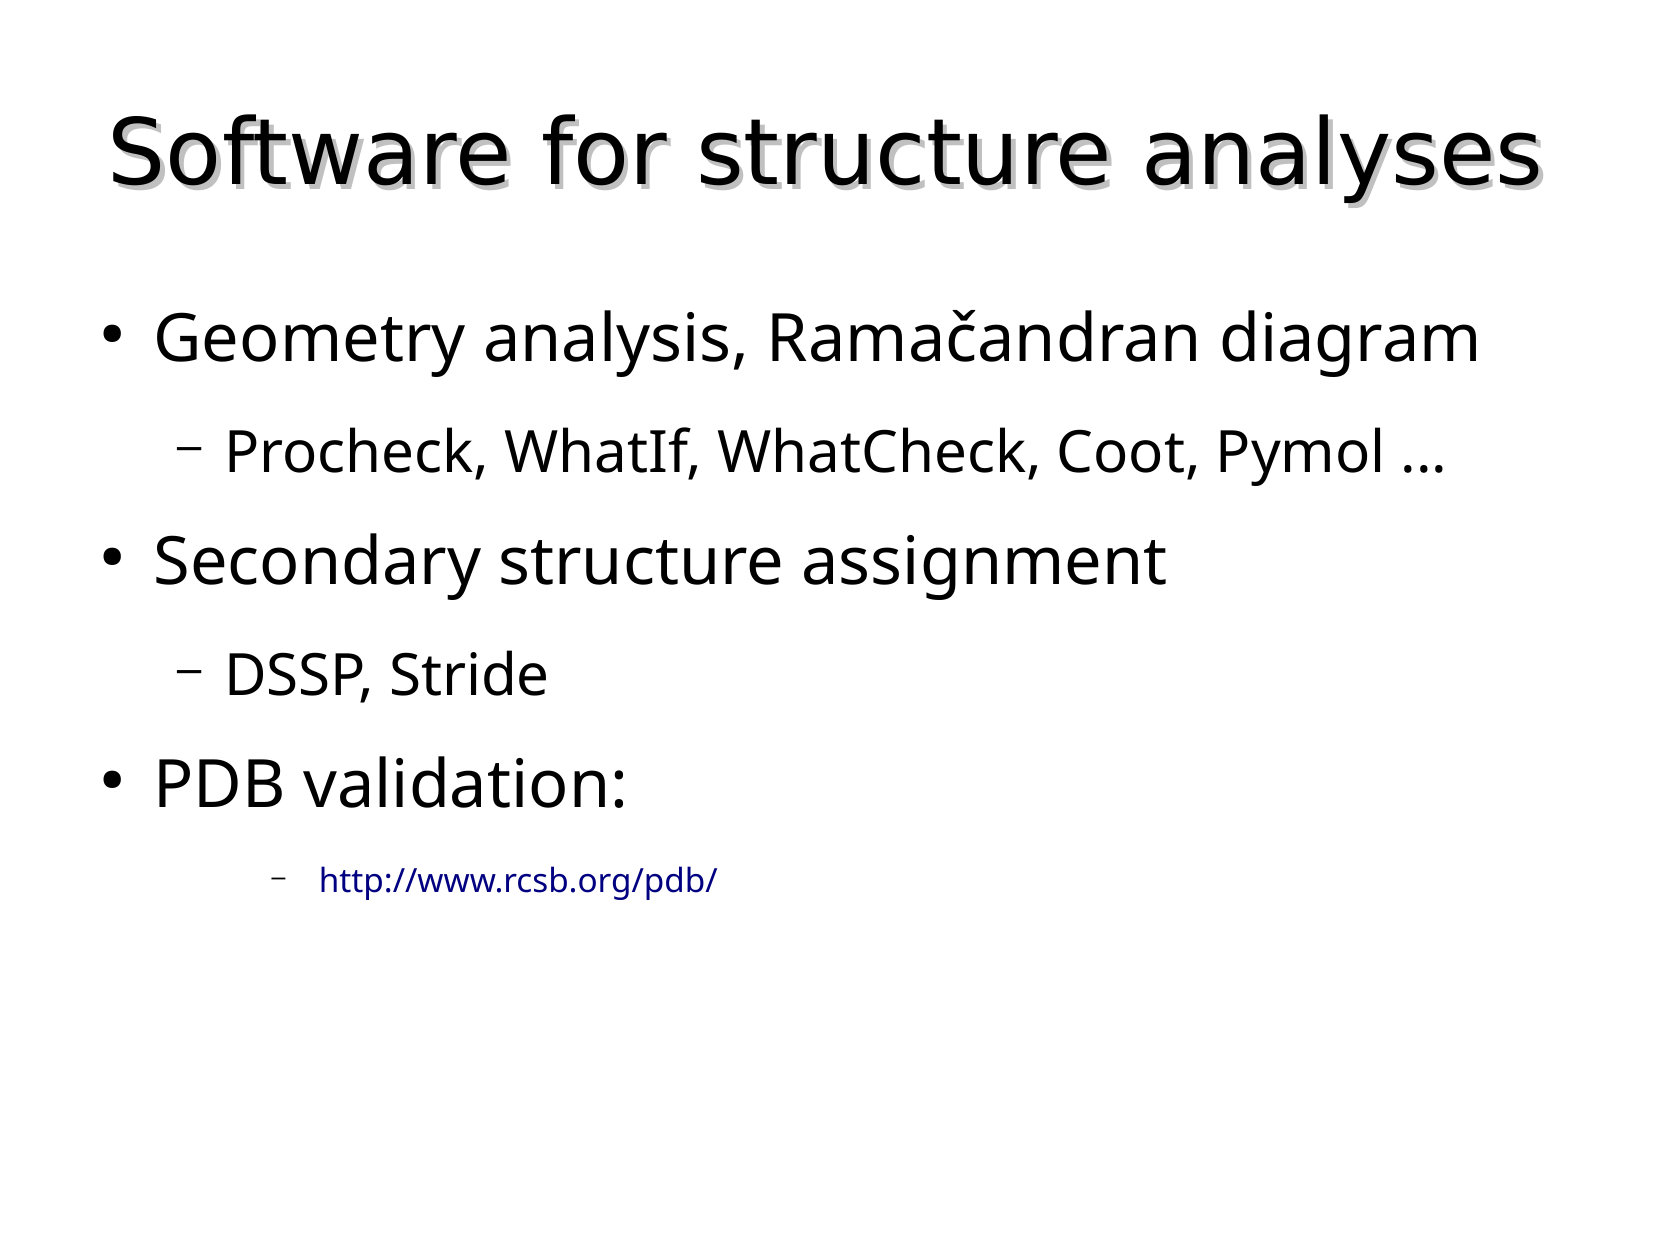

# Software for structure analyses
Geometry analysis, Ramačandran diagram
Procheck, WhatIf, WhatCheck, Coot, Pymol ...
Secondary structure assignment
DSSP, Stride
PDB validation:
http://www.rcsb.org/pdb/